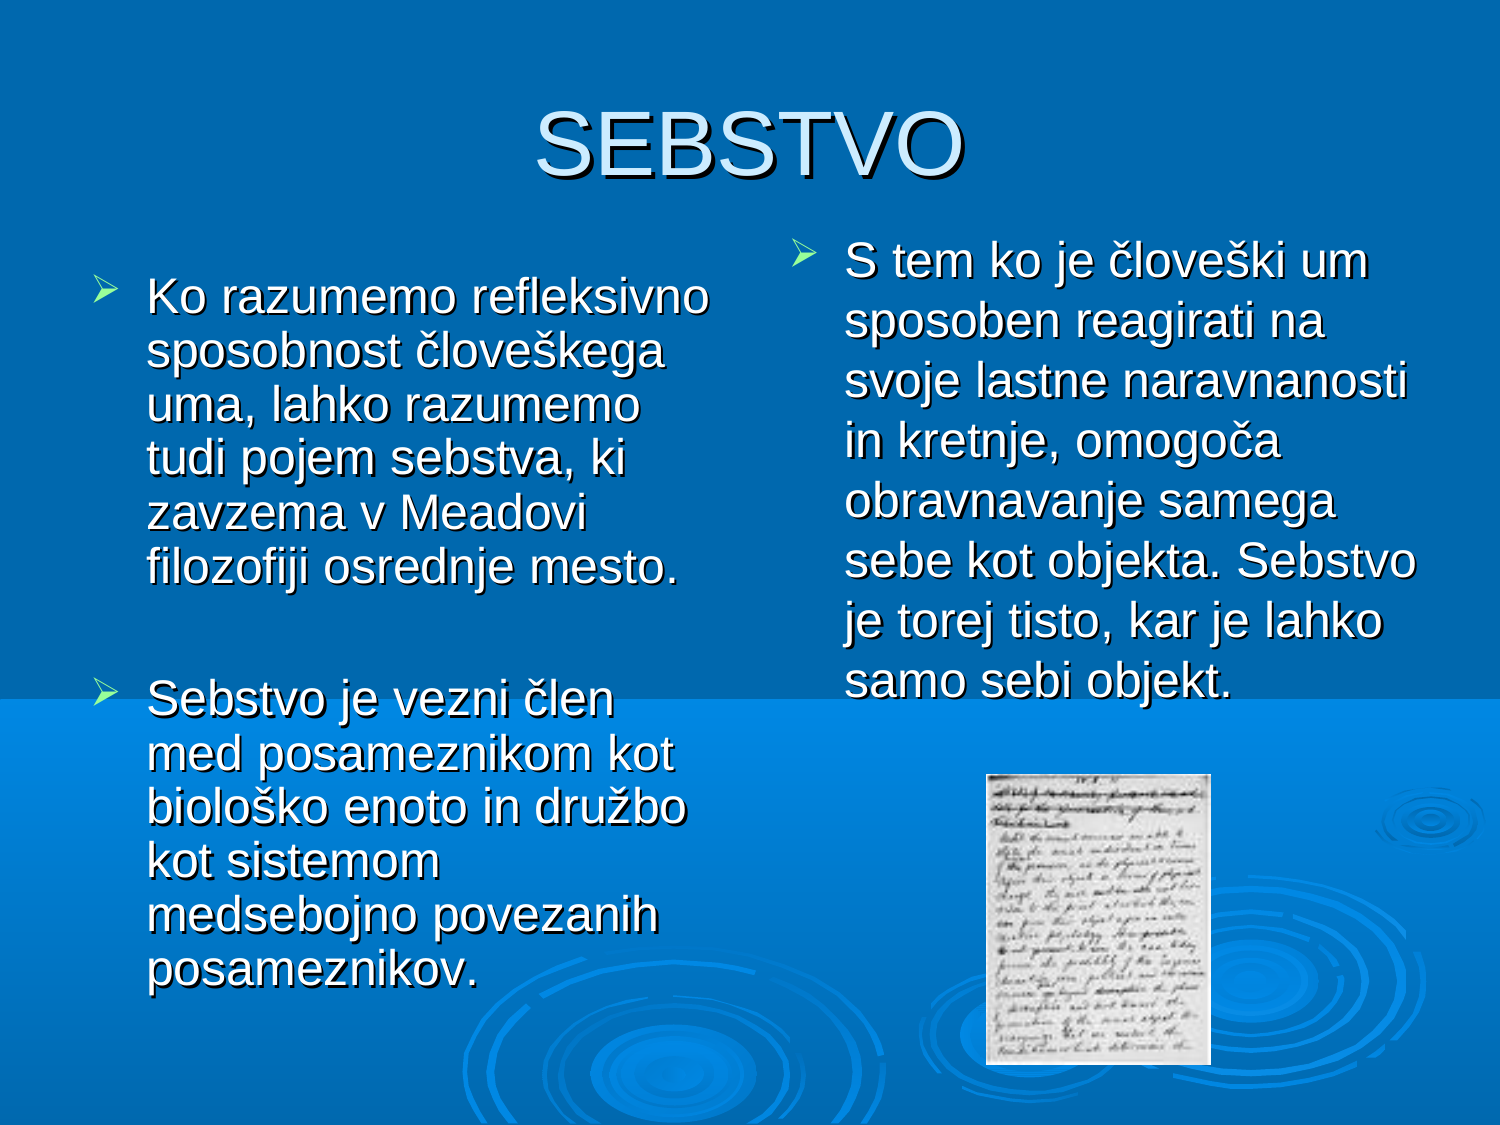

# SEBSTVO
S tem ko je človeški um sposoben reagirati na svoje lastne naravnanosti in kretnje, omogoča obravnavanje samega sebe kot objekta. Sebstvo je torej tisto, kar je lahko samo sebi objekt.
Ko razumemo refleksivno sposobnost človeškega uma, lahko razumemo tudi pojem sebstva, ki zavzema v Meadovi filozofiji osrednje mesto.
Sebstvo je vezni člen med posameznikom kot biološko enoto in družbo kot sistemom medsebojno povezanih posameznikov.